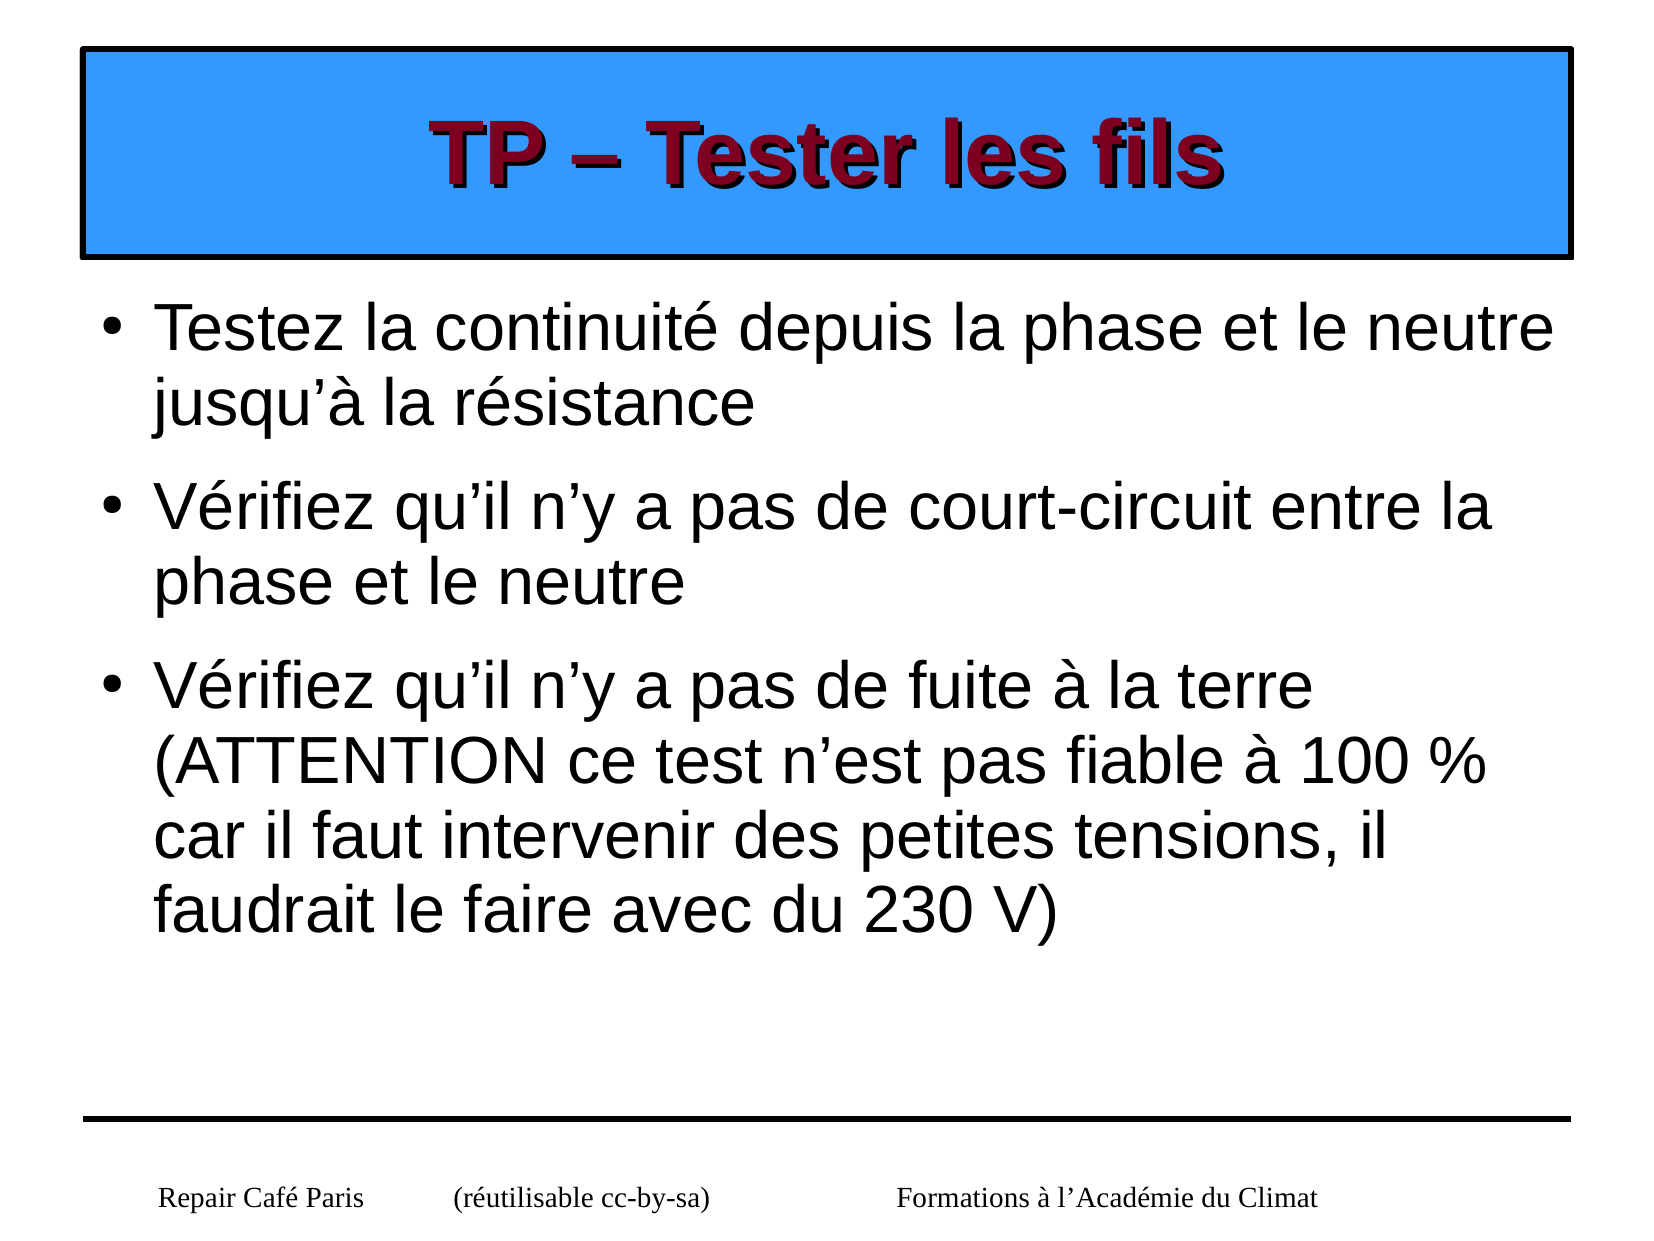

# TP – Tester les fils
Testez la continuité depuis la phase et le neutre jusqu’à la résistance
Vérifiez qu’il n’y a pas de court-circuit entre la phase et le neutre
Vérifiez qu’il n’y a pas de fuite à la terre (ATTENTION ce test n’est pas fiable à 100 % car il faut intervenir des petites tensions, il faudrait le faire avec du 230 V)